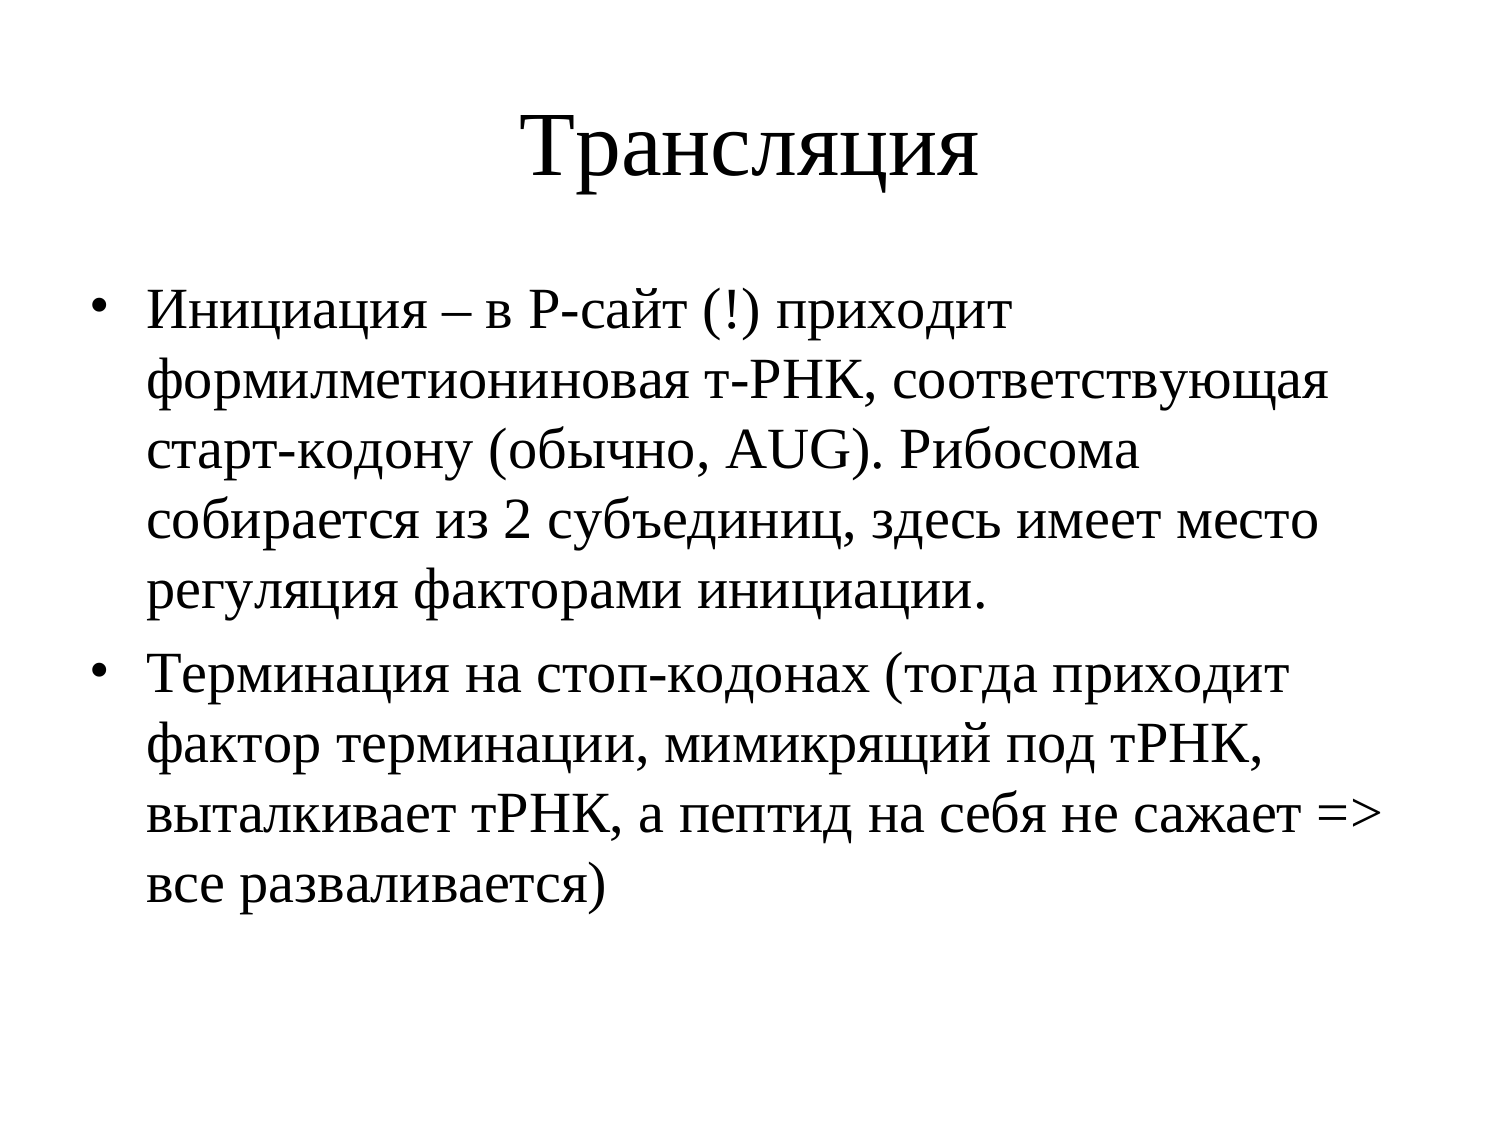

# Трансляция
Инициация – в P-сайт (!) приходит формилметиониновая т-РНК, соответствующая старт-кодону (обычно, AUG). Рибосома собирается из 2 субъединиц, здесь имеет место регуляция факторами инициации.
Терминация на стоп-кодонах (тогда приходит фактор терминации, мимикрящий под тРНК, выталкивает тРНК, а пептид на себя не сажает => все разваливается)